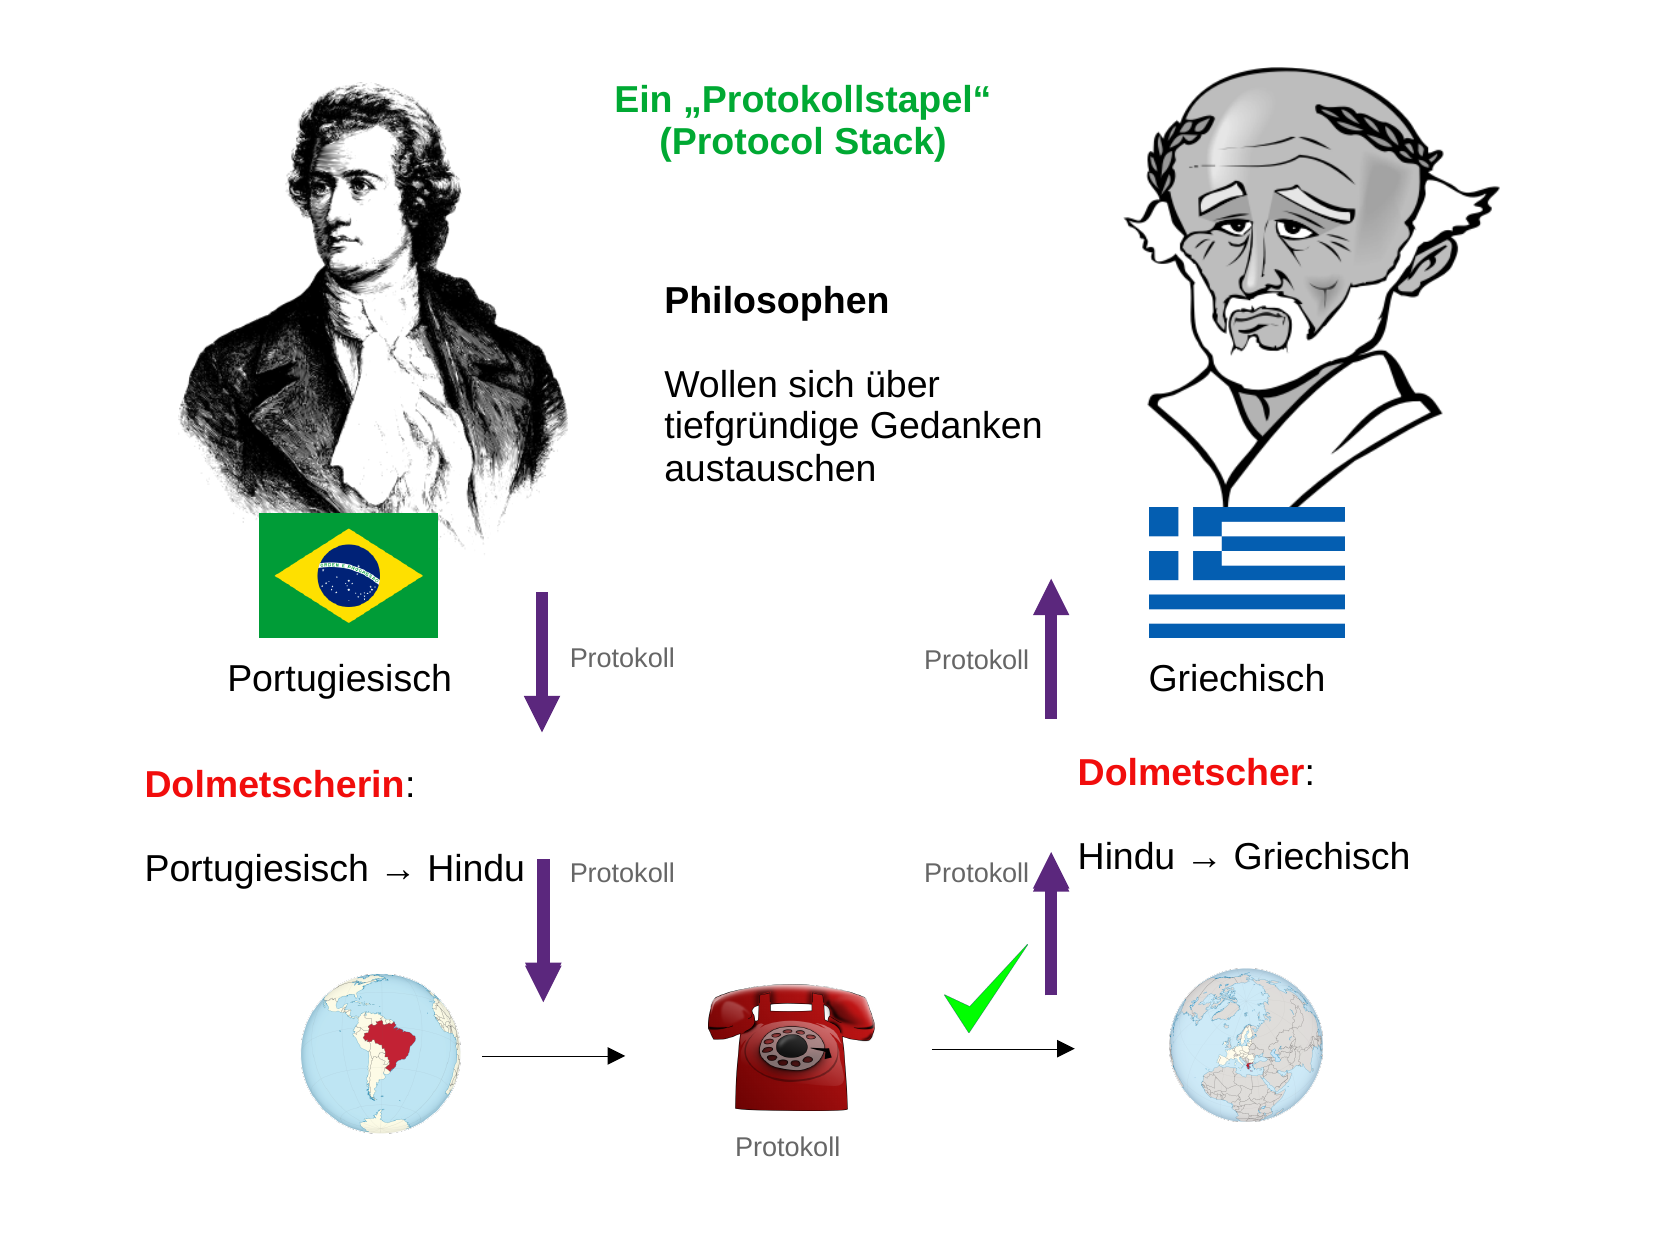

Ein „Protokollstapel“ (Protocol Stack)
Philosophen
Wollen sich über tiefgründige Gedanken austauschen
Protokoll
Protokoll
Portugiesisch
Griechisch
Dolmetscher:
Hindu → Griechisch
Dolmetscherin:
Portugiesisch → Hindu
Protokoll
Protokoll
Protokoll